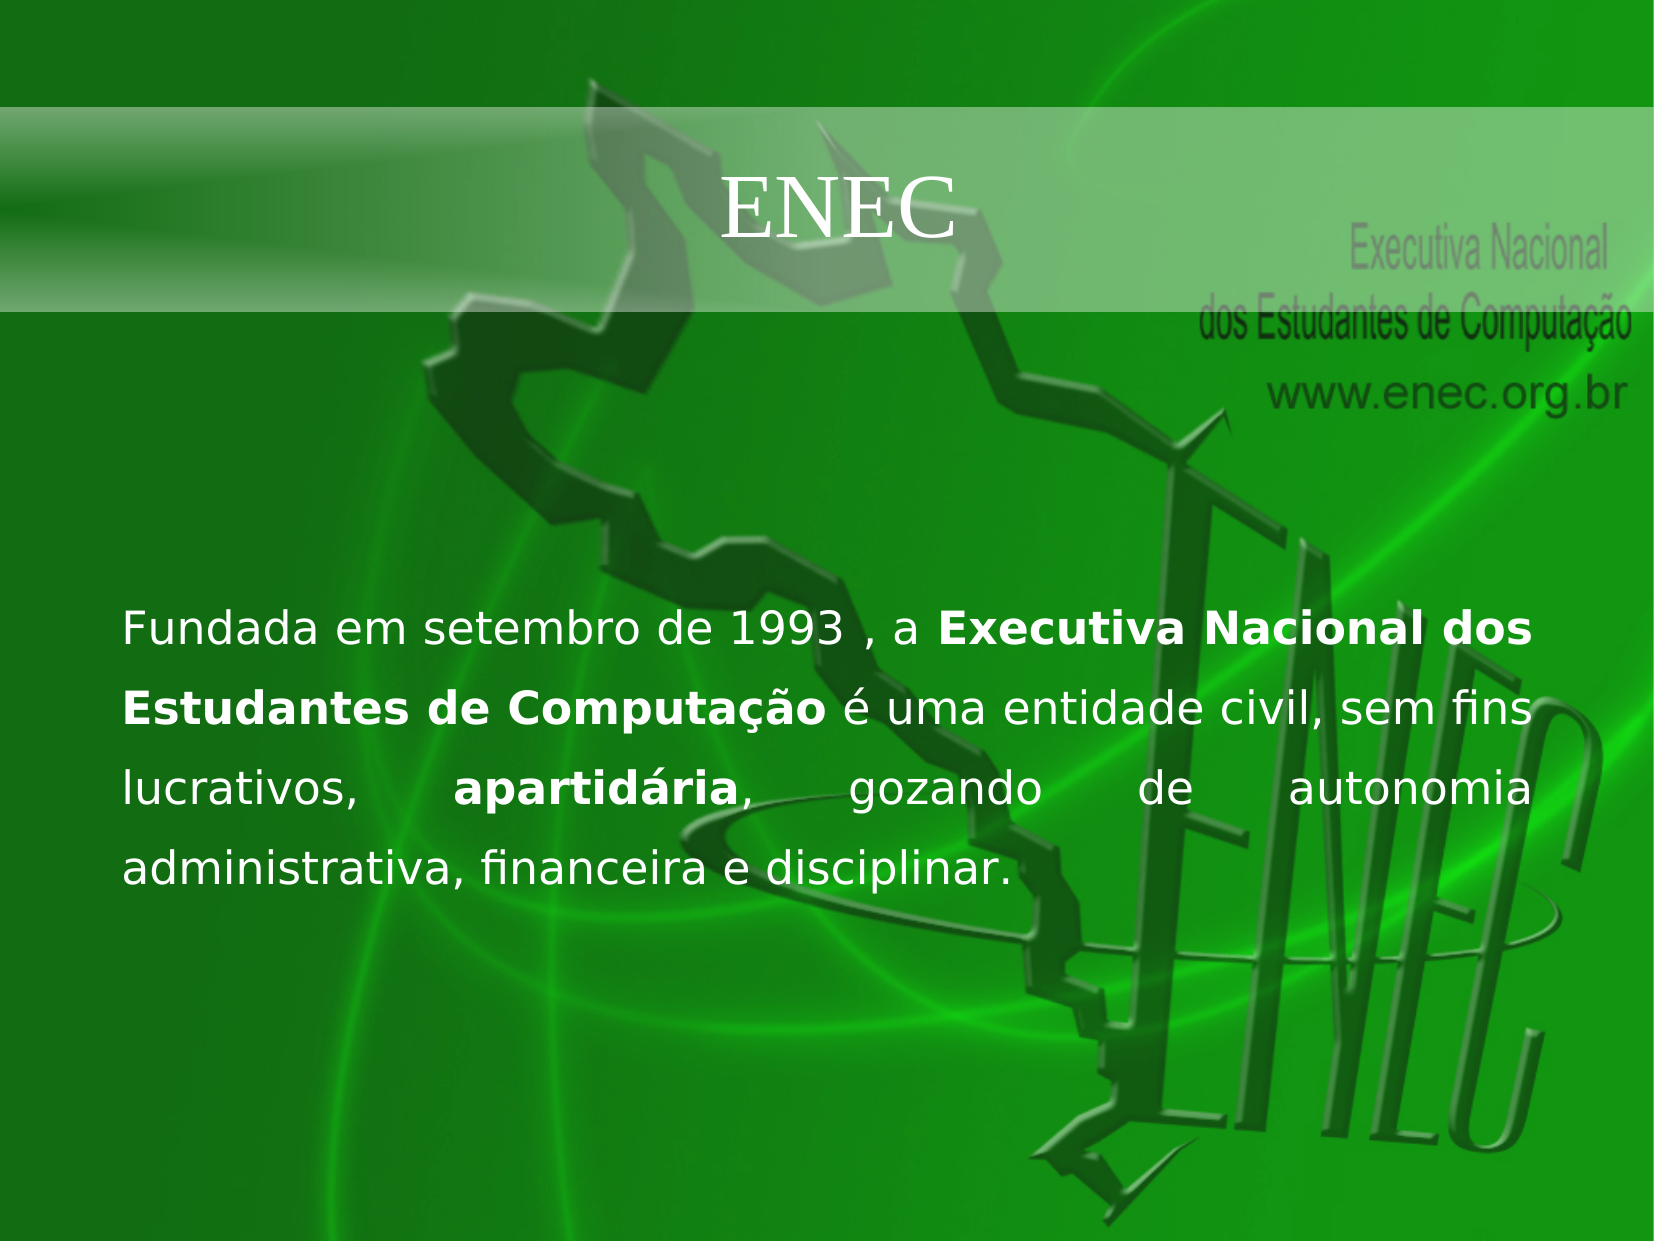

# ENEC
Fundada em setembro de 1993	, a Executiva Nacional dos Estudantes de Computação é uma entidade civil, sem fins lucrativos, apartidária, gozando de autonomia administrativa, financeira e disciplinar.